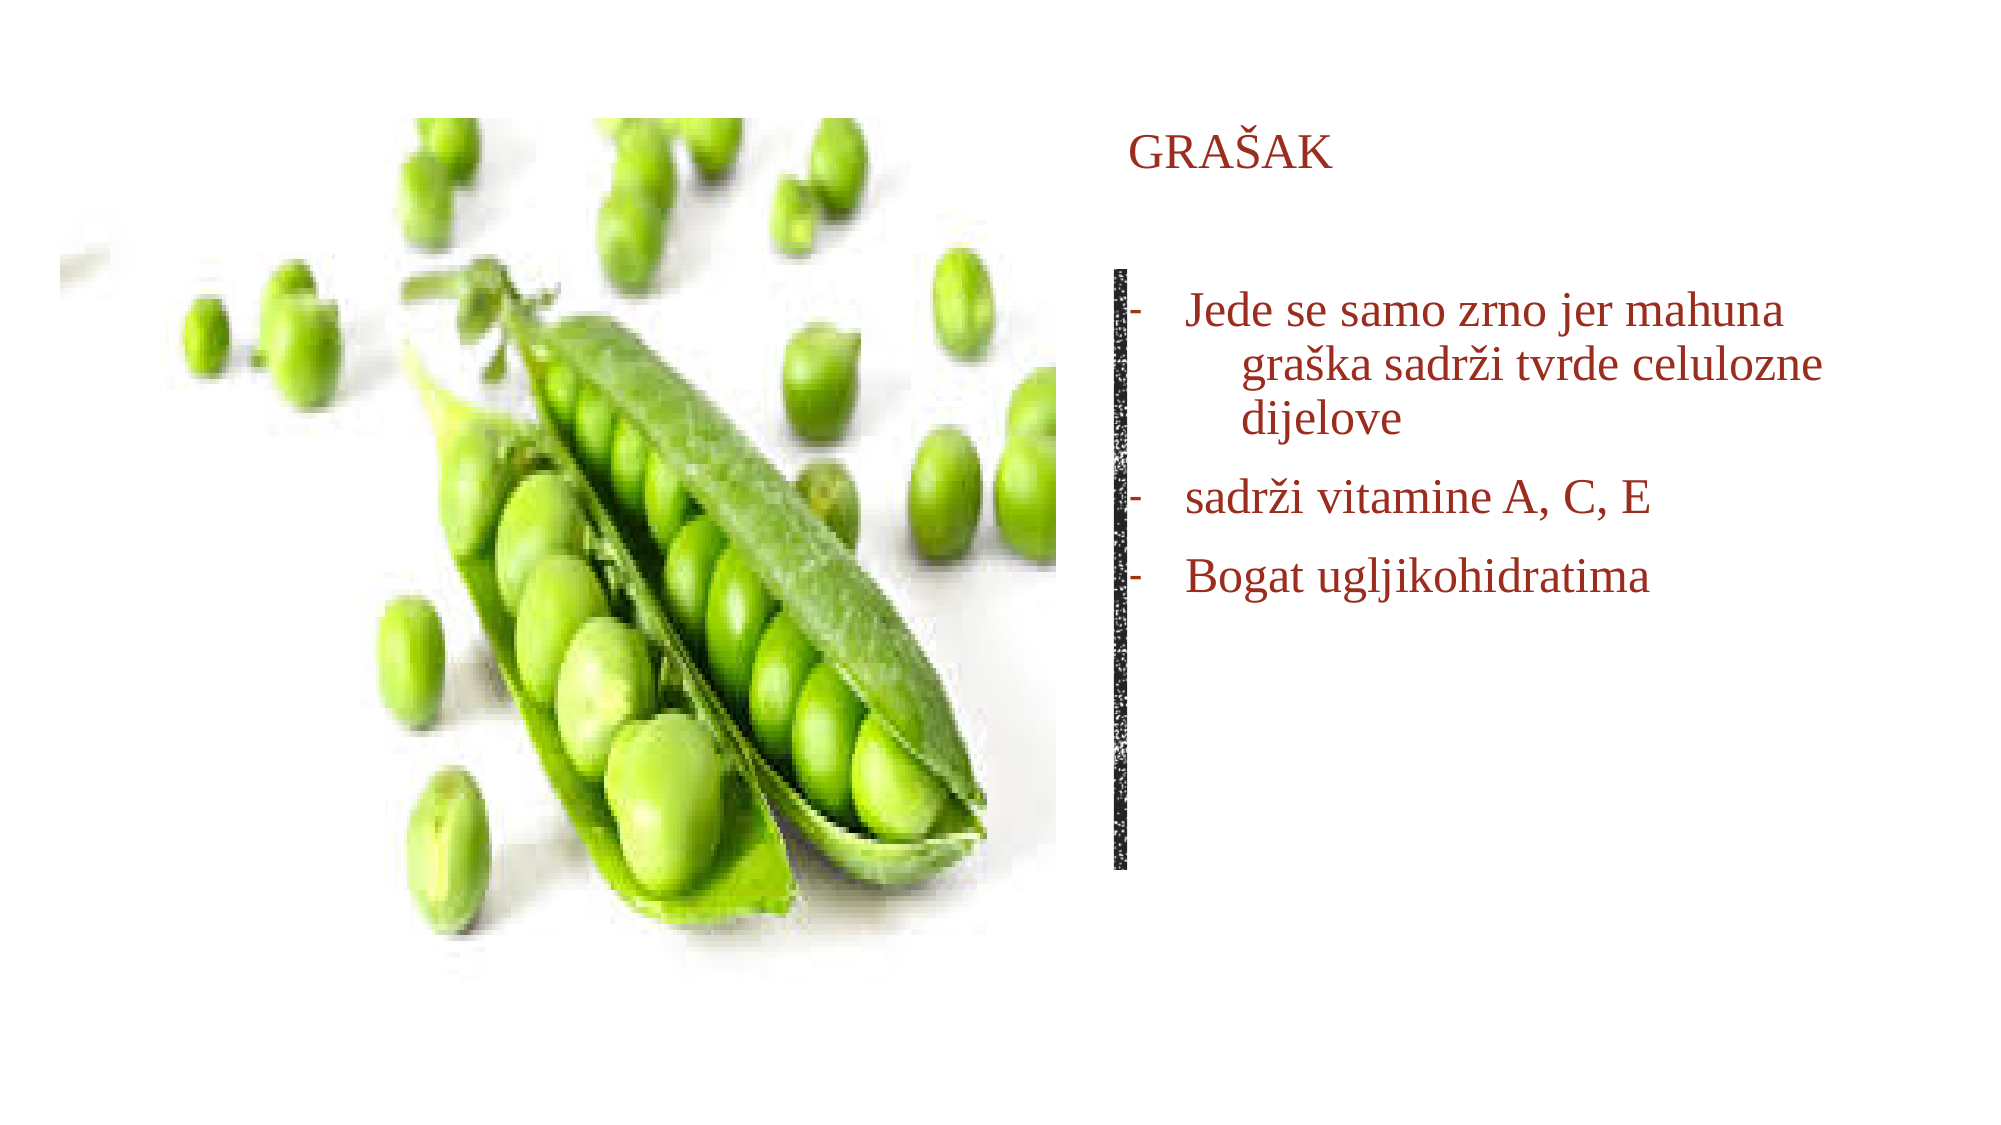

# GRAŠAK
Jede se samo zrno jer mahuna graška sadrži tvrde celulozne dijelove
sadrži vitamine A, C, E
Bogat ugljikohidratima